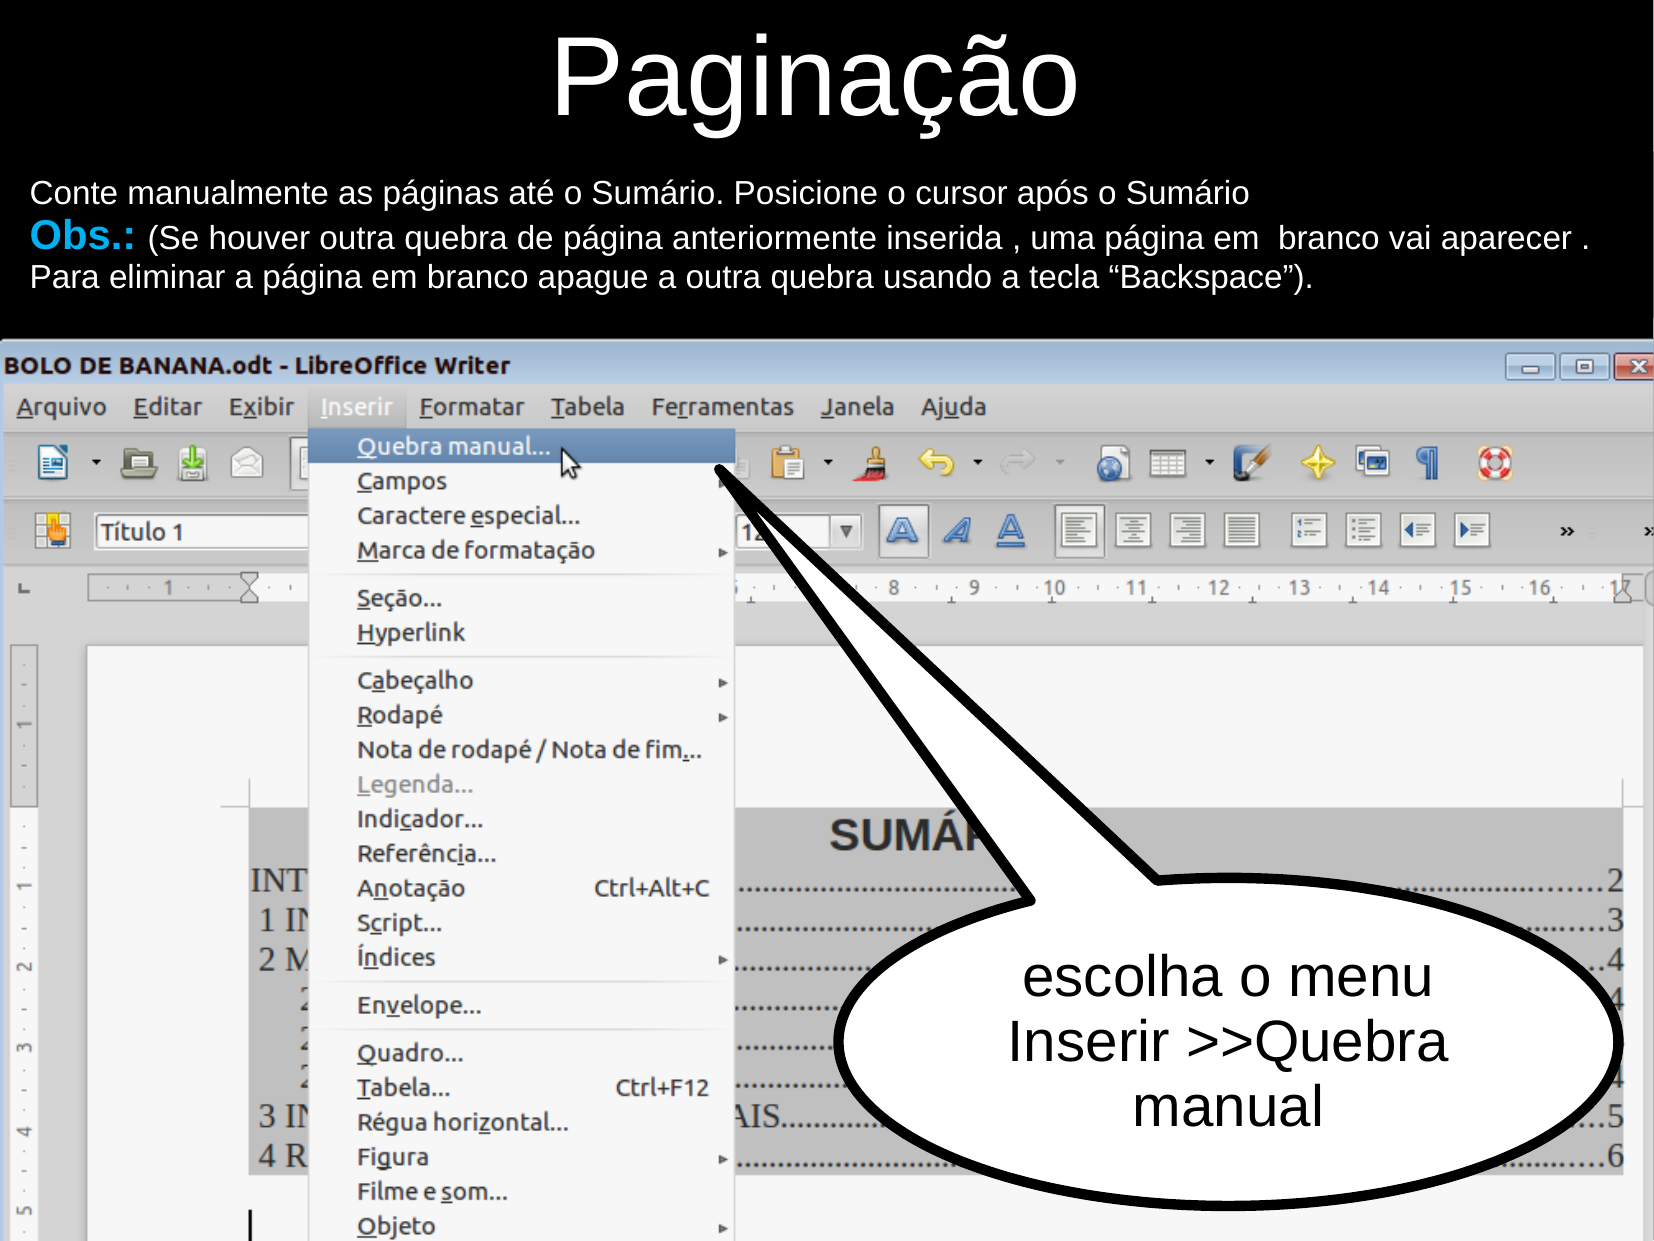

# Paginação
Conte manualmente as páginas até o Sumário. Posicione o cursor após o Sumário
Obs.: (Se houver outra quebra de página anteriormente inserida , uma página em branco vai aparecer . Para eliminar a página em branco apague a outra quebra usando a tecla “Backspace”).
escolha o menu Inserir >>Quebra manual